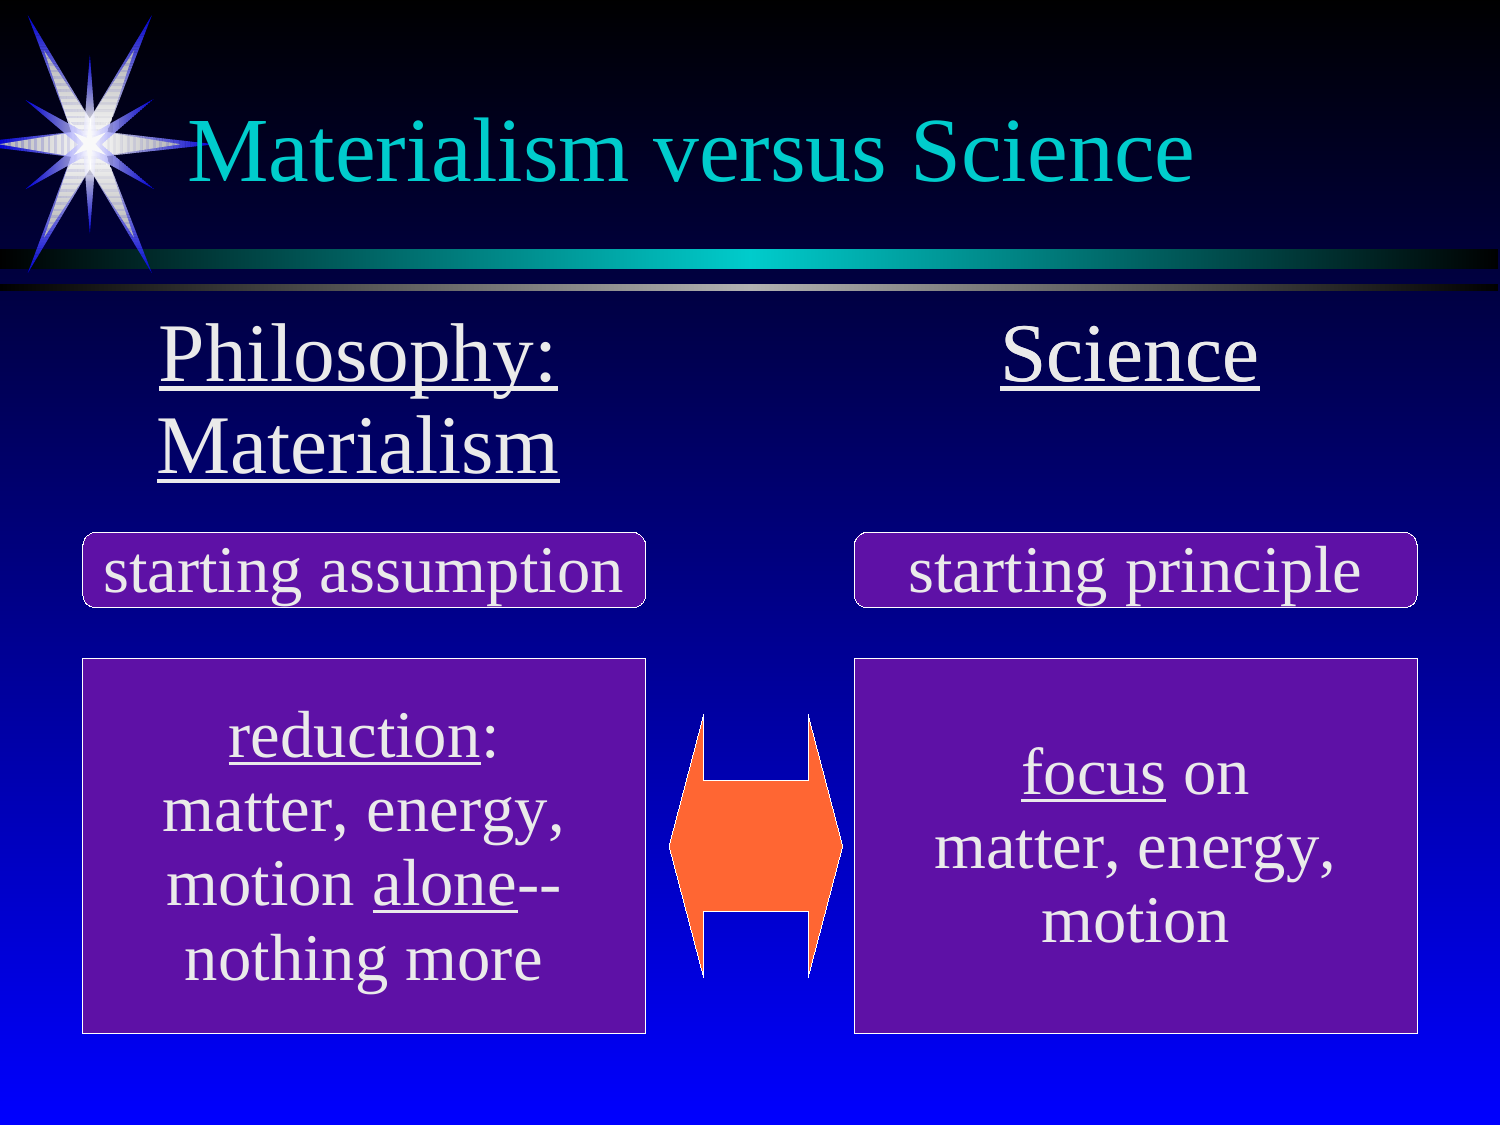

# Materialism versus Science
Science
Philosophy:
Materialism
Science
starting principle
starting principle
focus on
matter, energy,
motion
focus on
matter, energy,
motion
starting assumption
reduction:
matter, energy,
motion alone--
nothing more